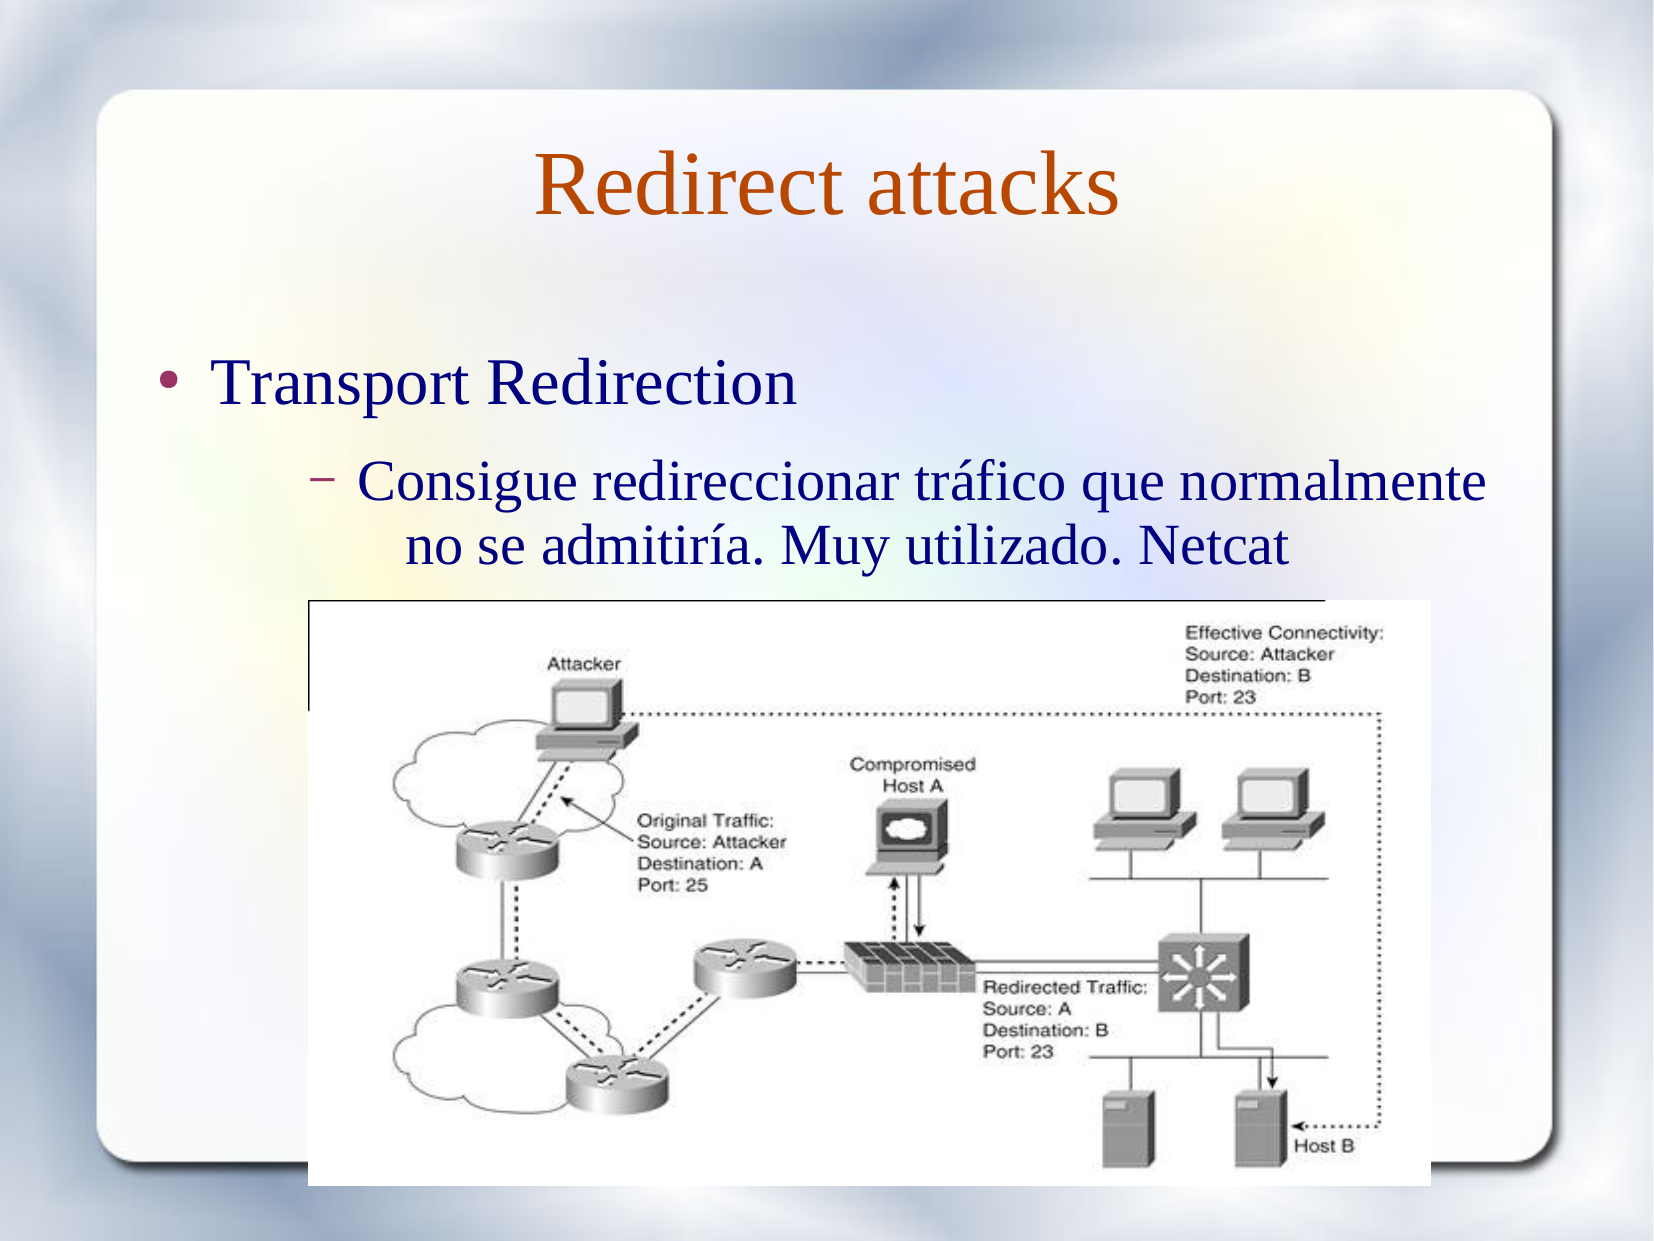

# Redirect attacks
Transport Redirection
Consigue redireccionar tráfico que normalmente no se admitiría. Muy utilizado. Netcat